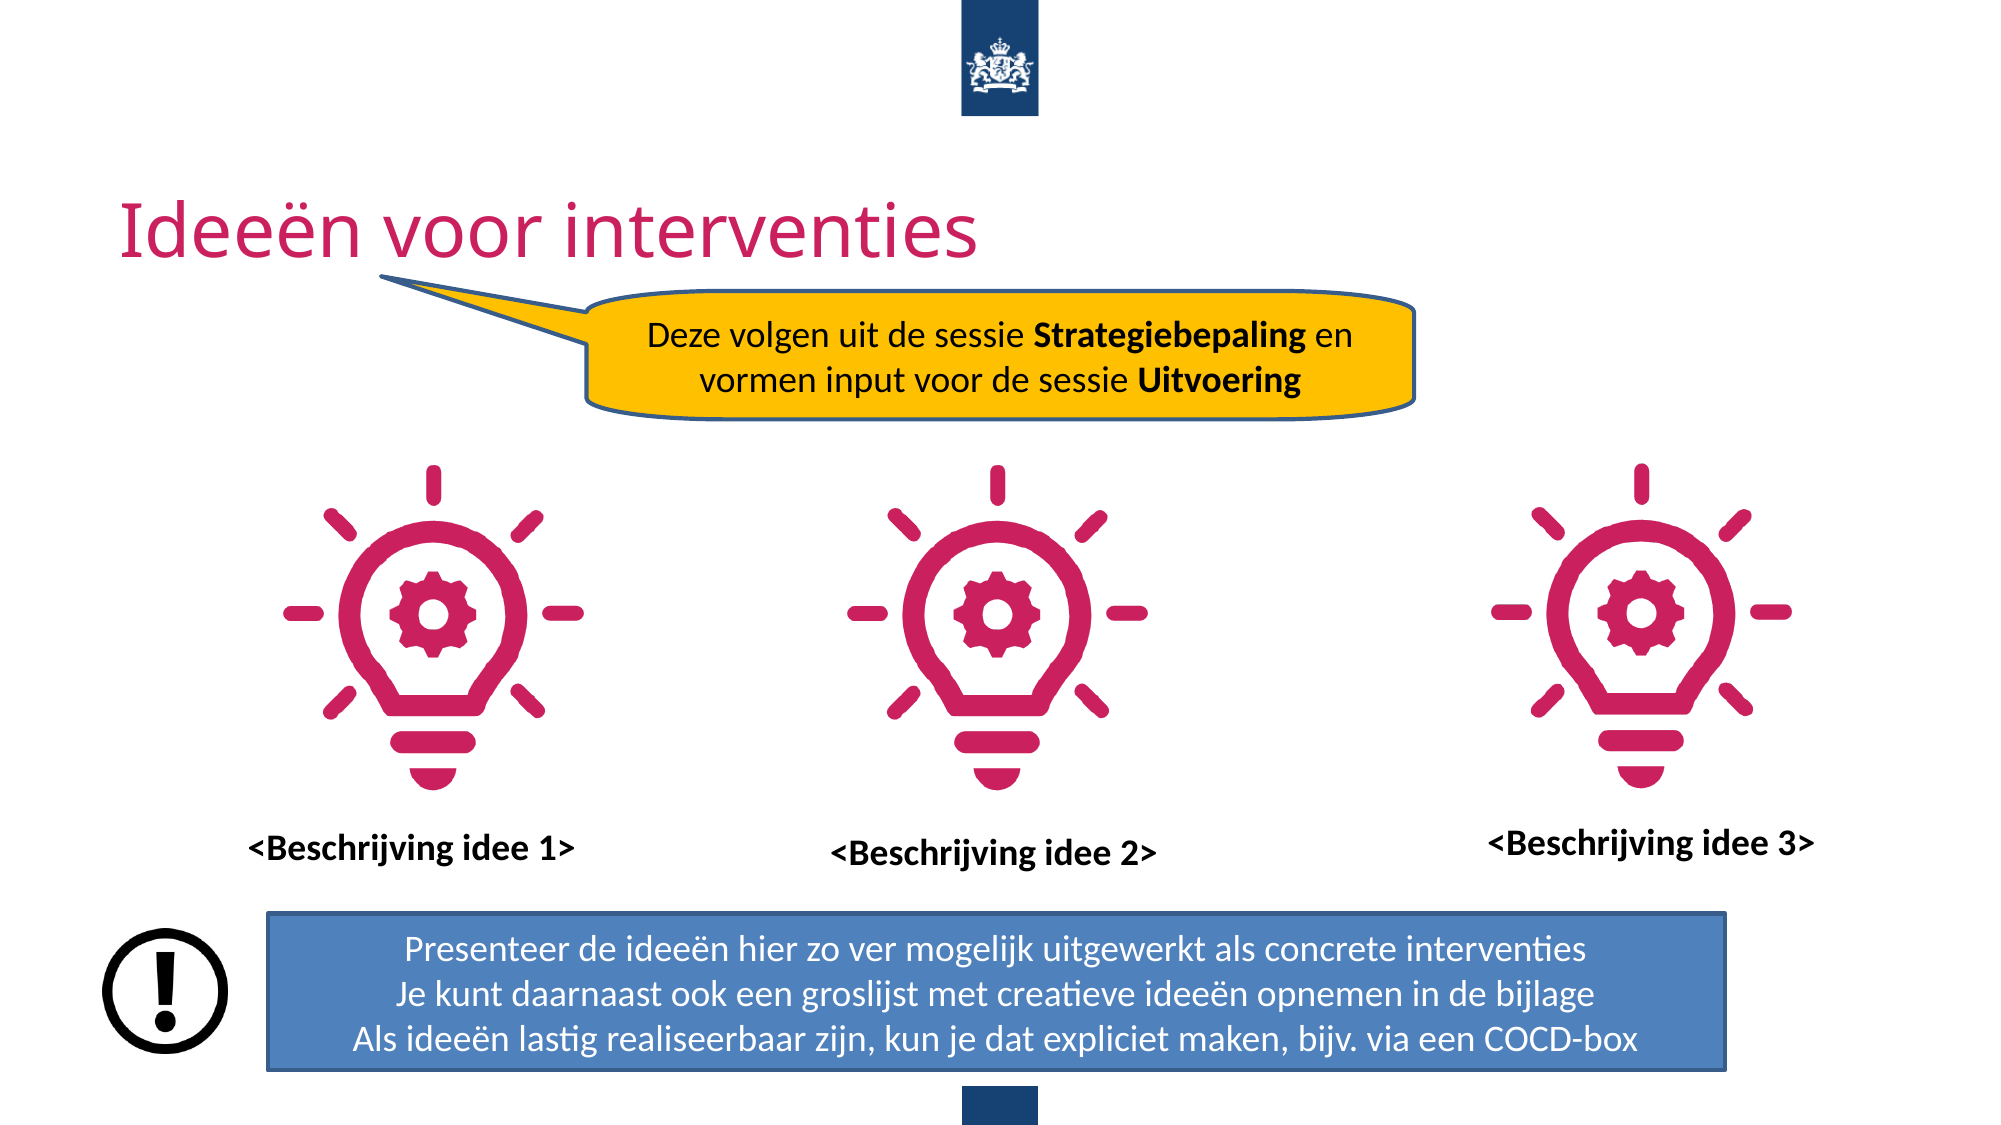

Ideeën voor interventies
Deze volgen uit de sessie Strategiebepaling en vormen input voor de sessie Uitvoering
<Beschrijving idee 3>
<Beschrijving idee 1>
<Beschrijving idee 2>
Presenteer de ideeën hier zo ver mogelijk uitgewerkt als concrete interventies
Je kunt daarnaast ook een groslijst met creatieve ideeën opnemen in de bijlage
Als ideeën lastig realiseerbaar zijn, kun je dat expliciet maken, bijv. via een COCD-box